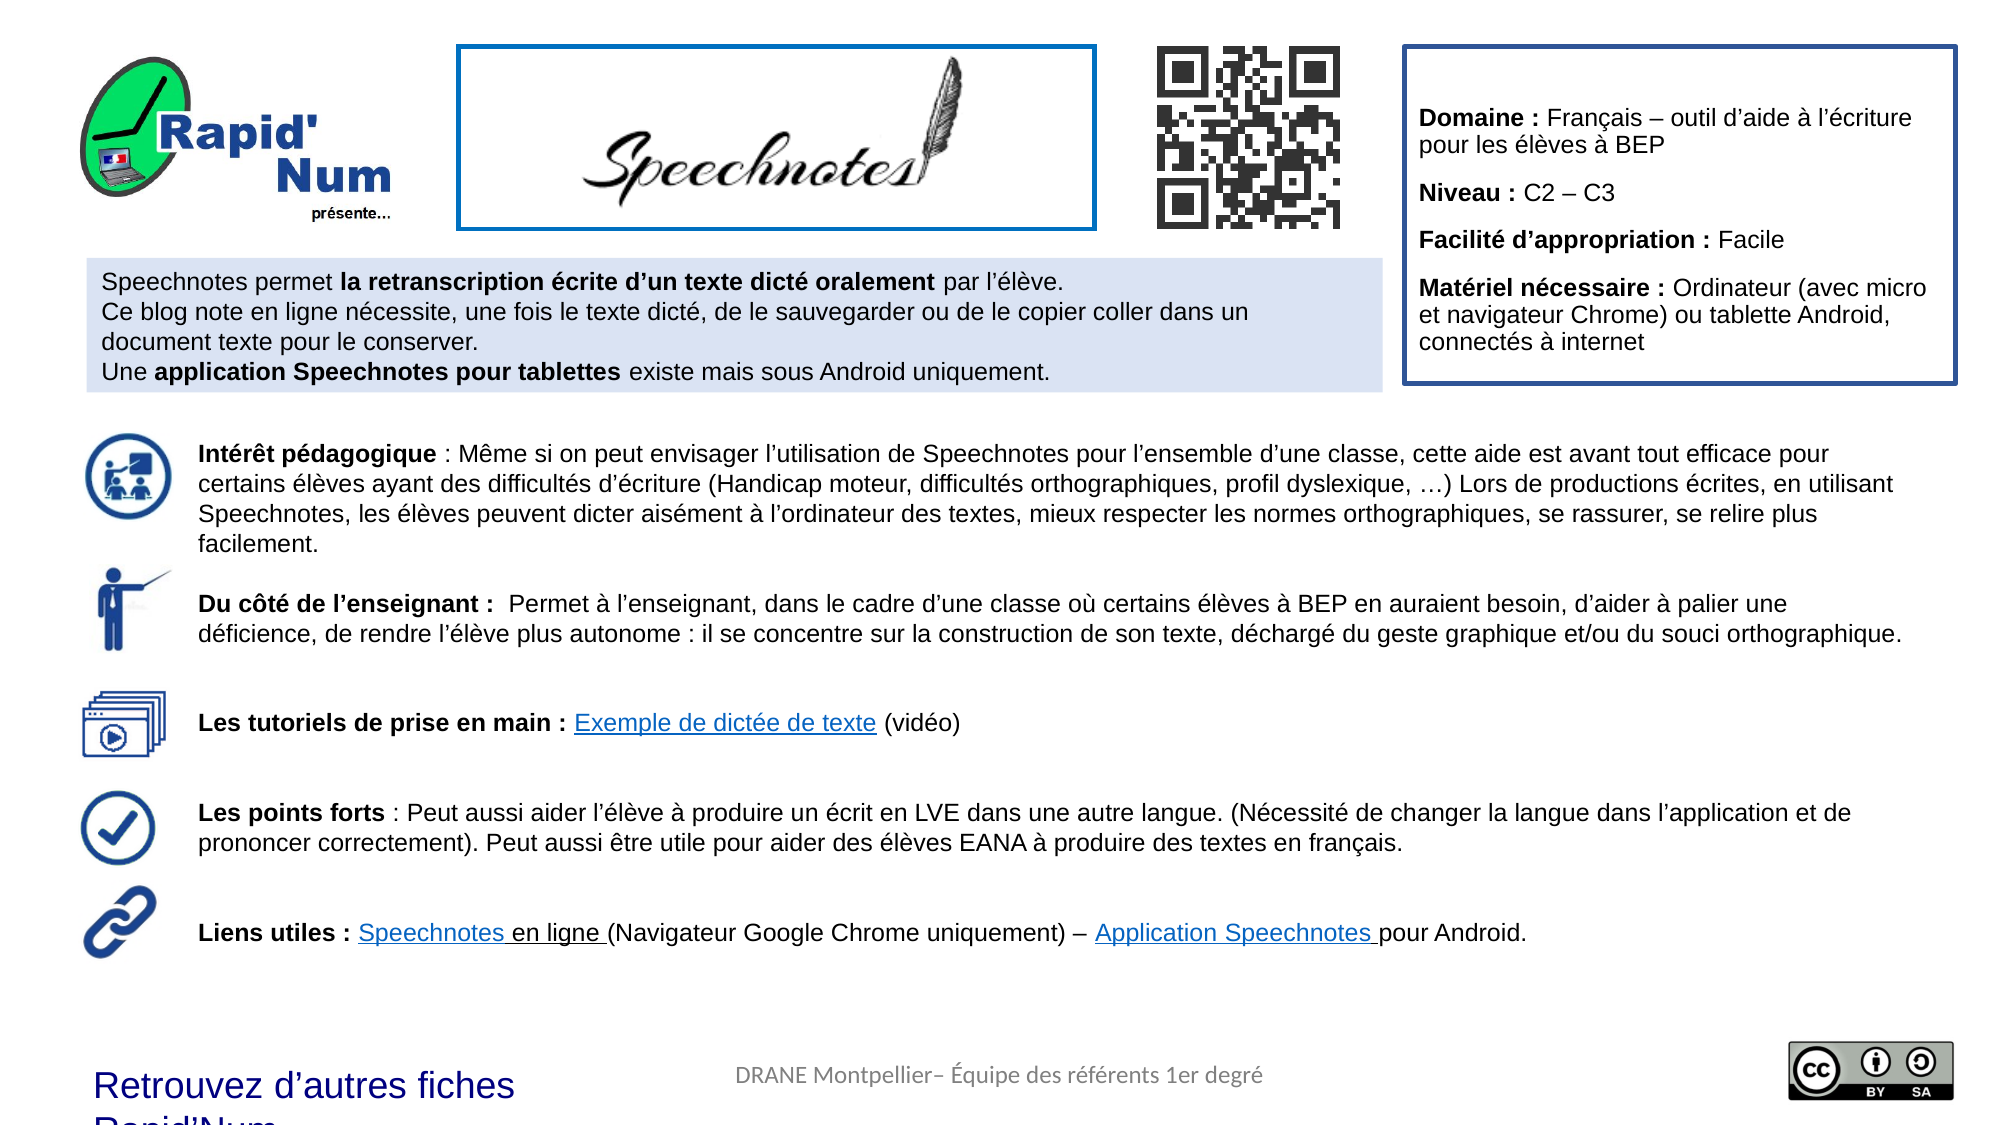

Domaine : Français – outil d’aide à l’écriture pour les élèves à BEP
Niveau : C2 – C3
Facilité d’appropriation : Facile
Matériel nécessaire : Ordinateur (avec micro et navigateur Chrome) ou tablette Android, connectés à internet
Speechnotes permet la retranscription écrite d’un texte dicté oralement par l’élève.
Ce blog note en ligne nécessite, une fois le texte dicté, de le sauvegarder ou de le copier coller dans un document texte pour le conserver.
Une application Speechnotes pour tablettes existe mais sous Android uniquement.
Intérêt pédagogique : Même si on peut envisager l’utilisation de Speechnotes pour l’ensemble d’une classe, cette aide est avant tout efficace pour certains élèves ayant des difficultés d’écriture (Handicap moteur, difficultés orthographiques, profil dyslexique, …) Lors de productions écrites, en utilisant Speechnotes, les élèves peuvent dicter aisément à l’ordinateur des textes, mieux respecter les normes orthographiques, se rassurer, se relire plus facilement.
Du côté de l’enseignant : Permet à l’enseignant, dans le cadre d’une classe où certains élèves à BEP en auraient besoin, d’aider à palier une déficience, de rendre l’élève plus autonome : il se concentre sur la construction de son texte, déchargé du geste graphique et/ou du souci orthographique.
Les tutoriels de prise en main : Exemple de dictée de texte (vidéo)
Les points forts : Peut aussi aider l’élève à produire un écrit en LVE dans une autre langue. (Nécessité de changer la langue dans l’application et de prononcer correctement). Peut aussi être utile pour aider des élèves EANA à produire des textes en français.
Liens utiles : Speechnotes en ligne (Navigateur Google Chrome uniquement) – Application Speechnotes pour Android.
DRANE Montpellier– Équipe des référents 1er degré
Retrouvez d’autres fiches Rapid’Num